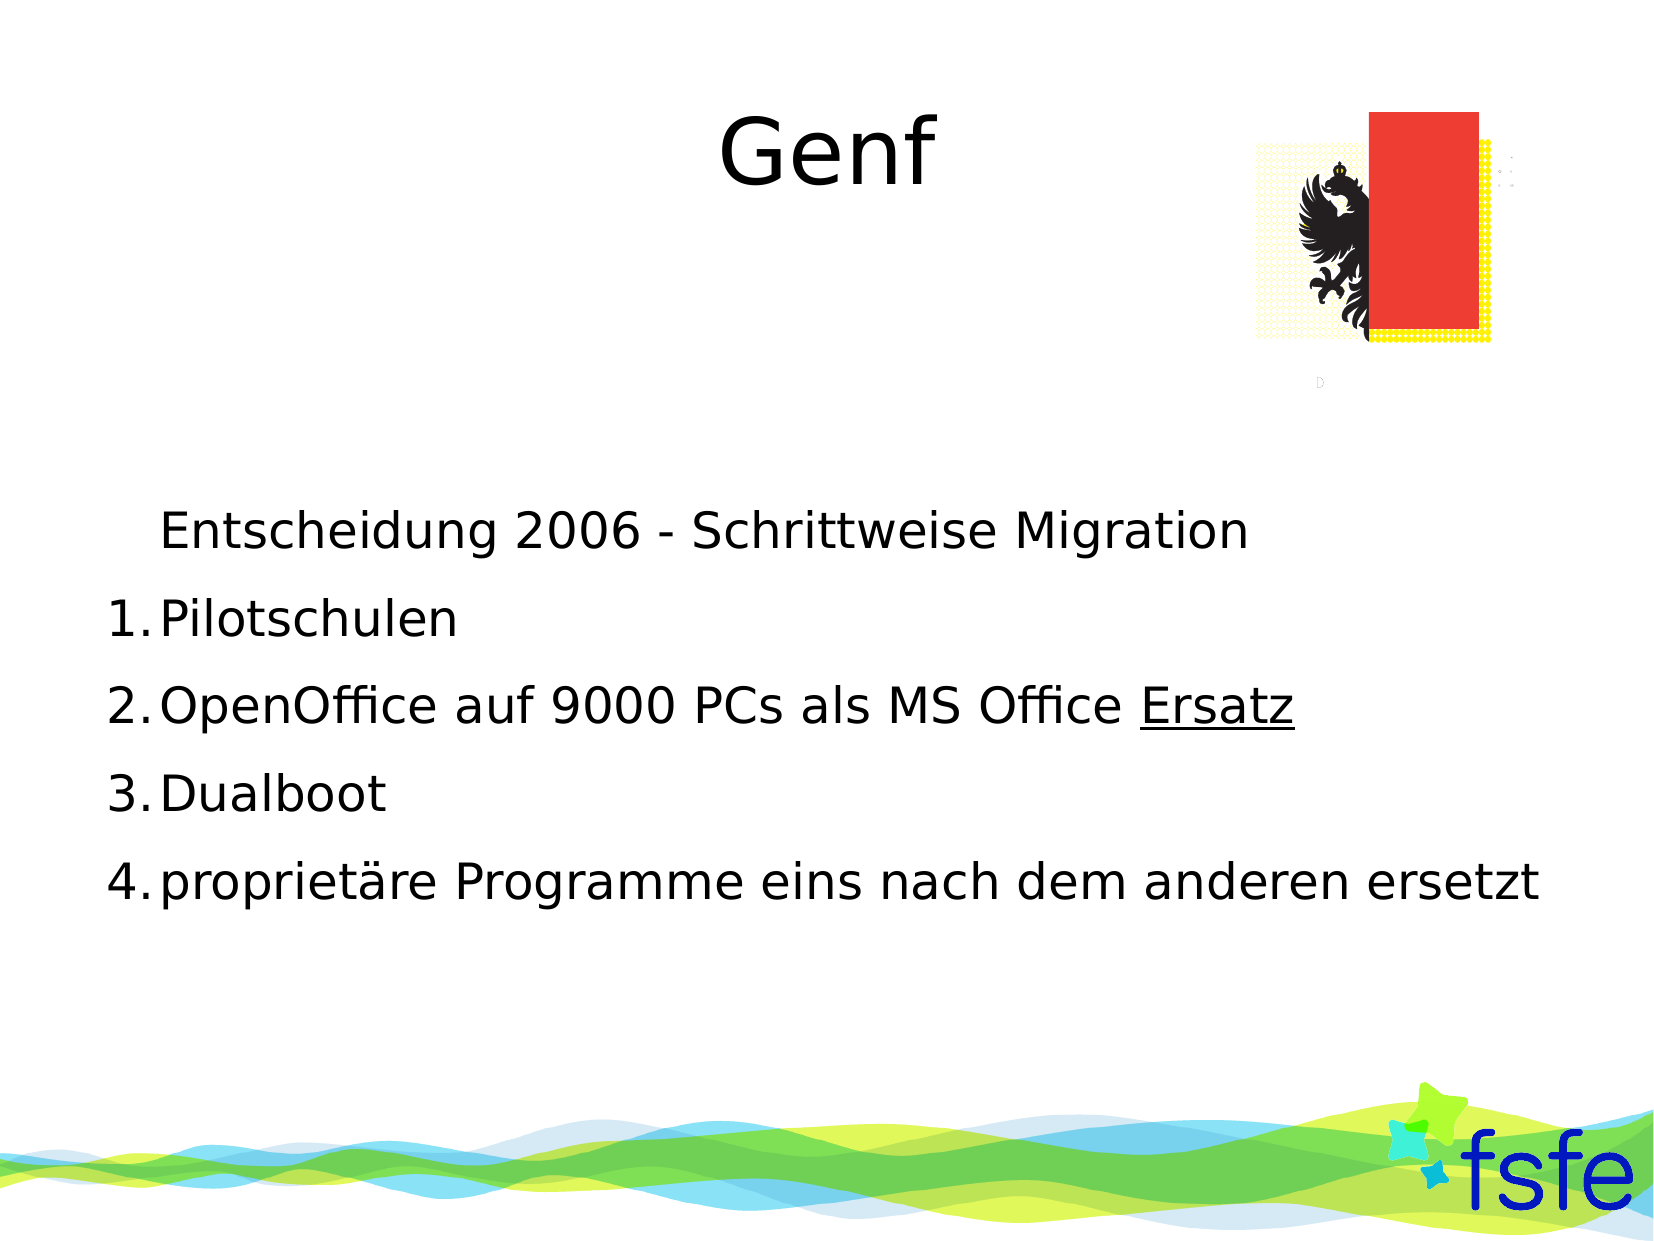

# Genf
Entscheidung 2006 - Schrittweise Migration
Pilotschulen
OpenOffice auf 9000 PCs als MS Office Ersatz
Dualboot
proprietäre Programme eins nach dem anderen ersetzt